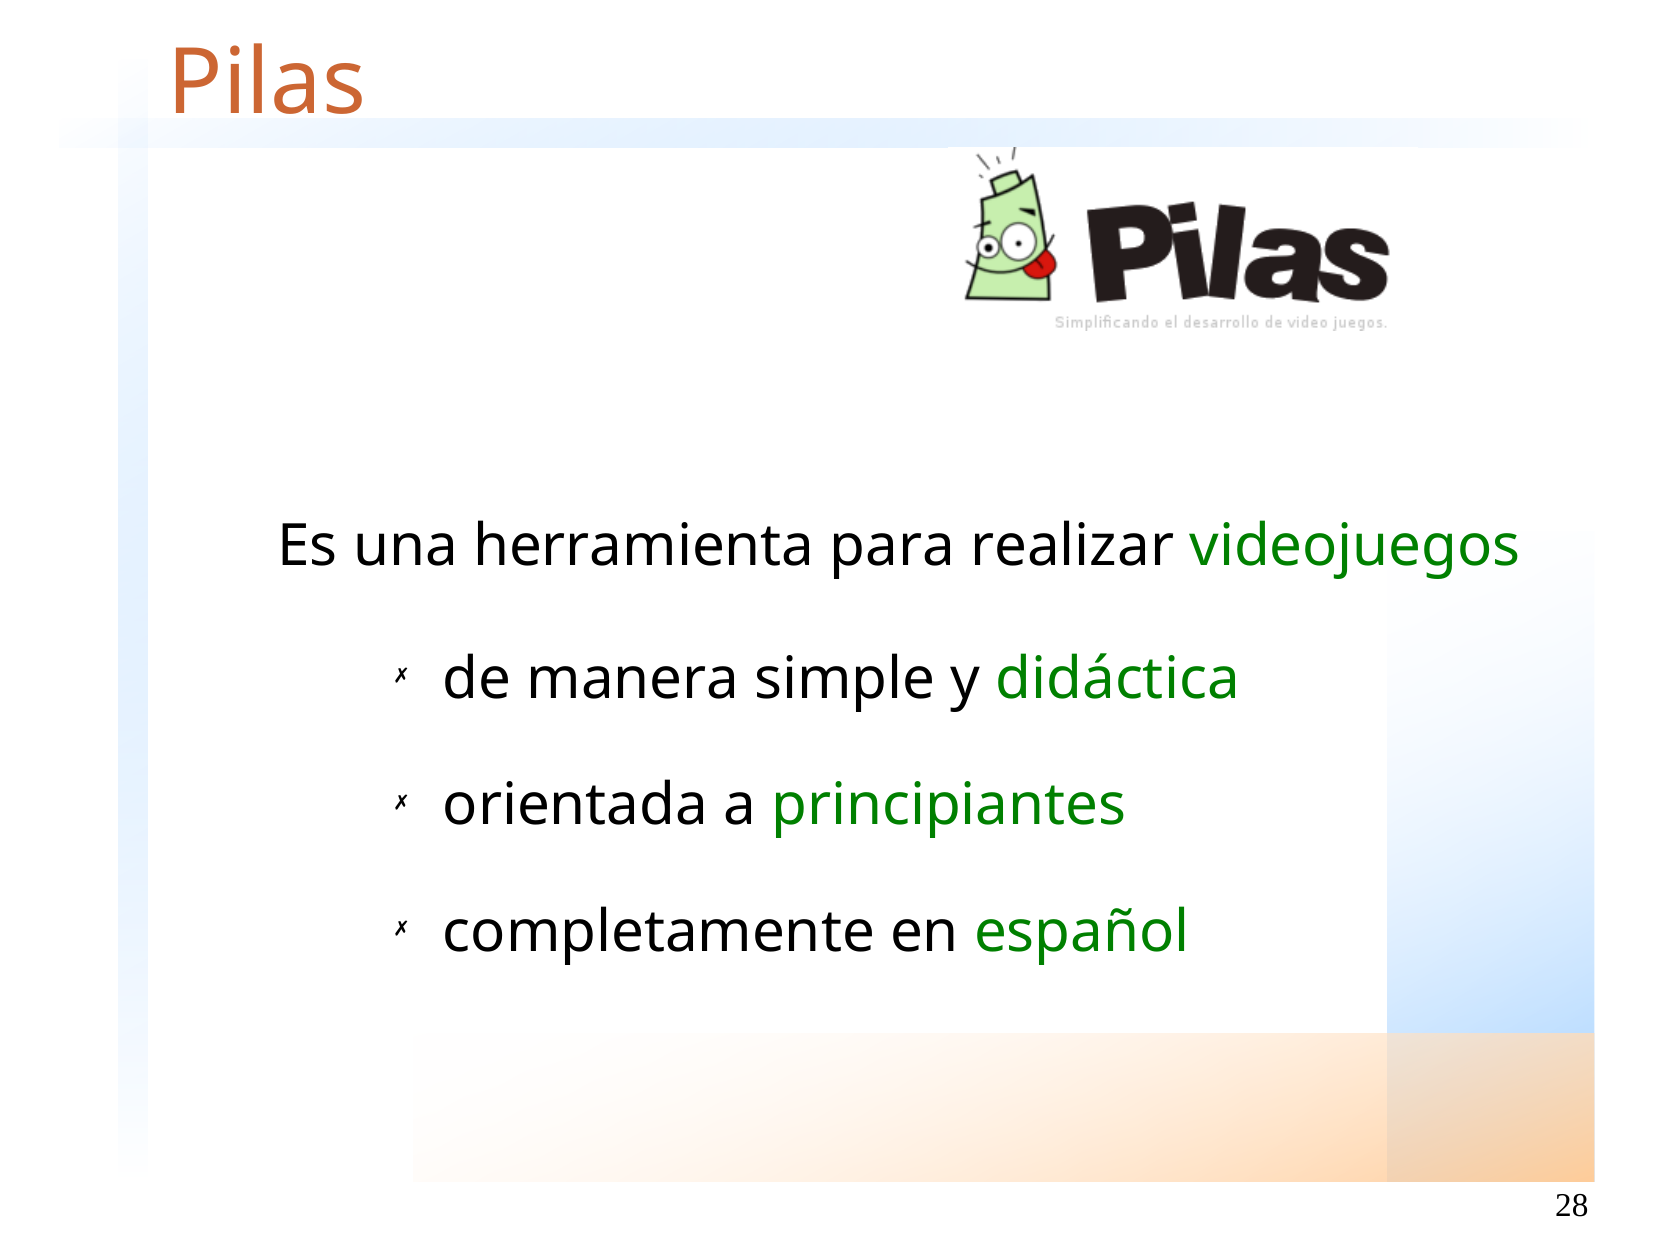

# Pilas
Es una herramienta para realizar videojuegos
de manera simple y didáctica
orientada a principiantes
completamente en español